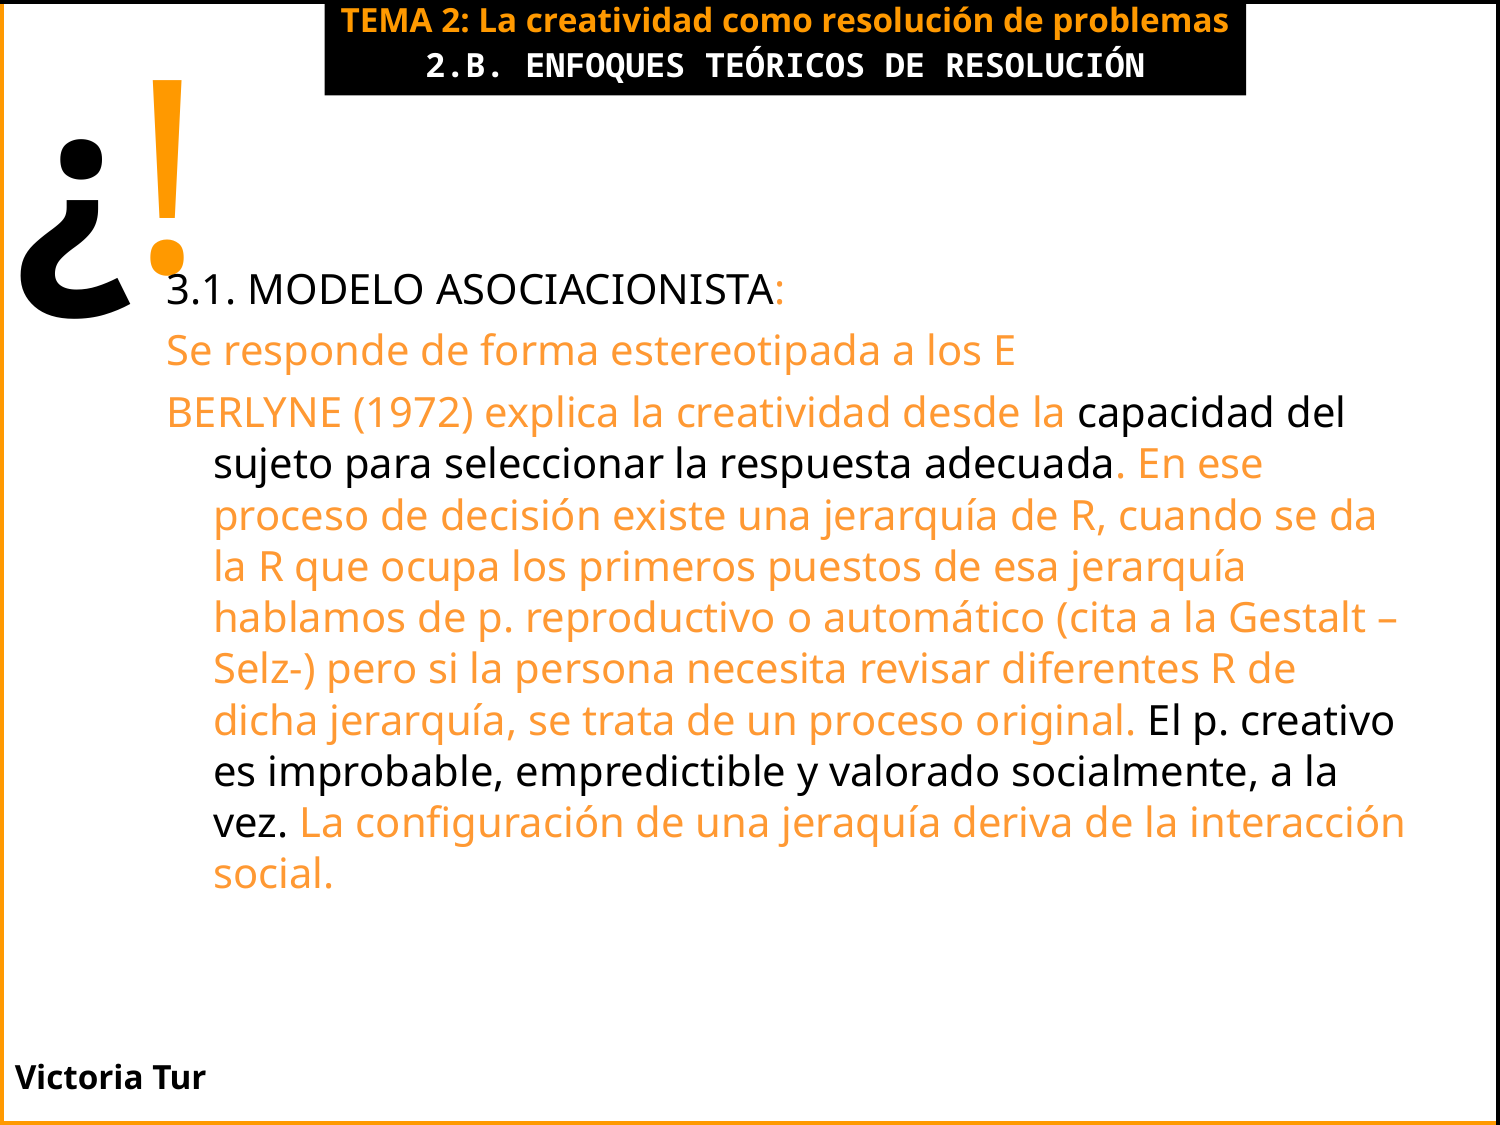

# 3.1. MODELO ASOCIACIONISTA:
Se responde de forma estereotipada a los E
BERLYNE (1972) explica la creatividad desde la capacidad del sujeto para seleccionar la respuesta adecuada. En ese proceso de decisión existe una jerarquía de R, cuando se da la R que ocupa los primeros puestos de esa jerarquía hablamos de p. reproductivo o automático (cita a la Gestalt –Selz-) pero si la persona necesita revisar diferentes R de dicha jerarquía, se trata de un proceso original. El p. creativo es improbable, empredictible y valorado socialmente, a la vez. La configuración de una jeraquía deriva de la interacción social.